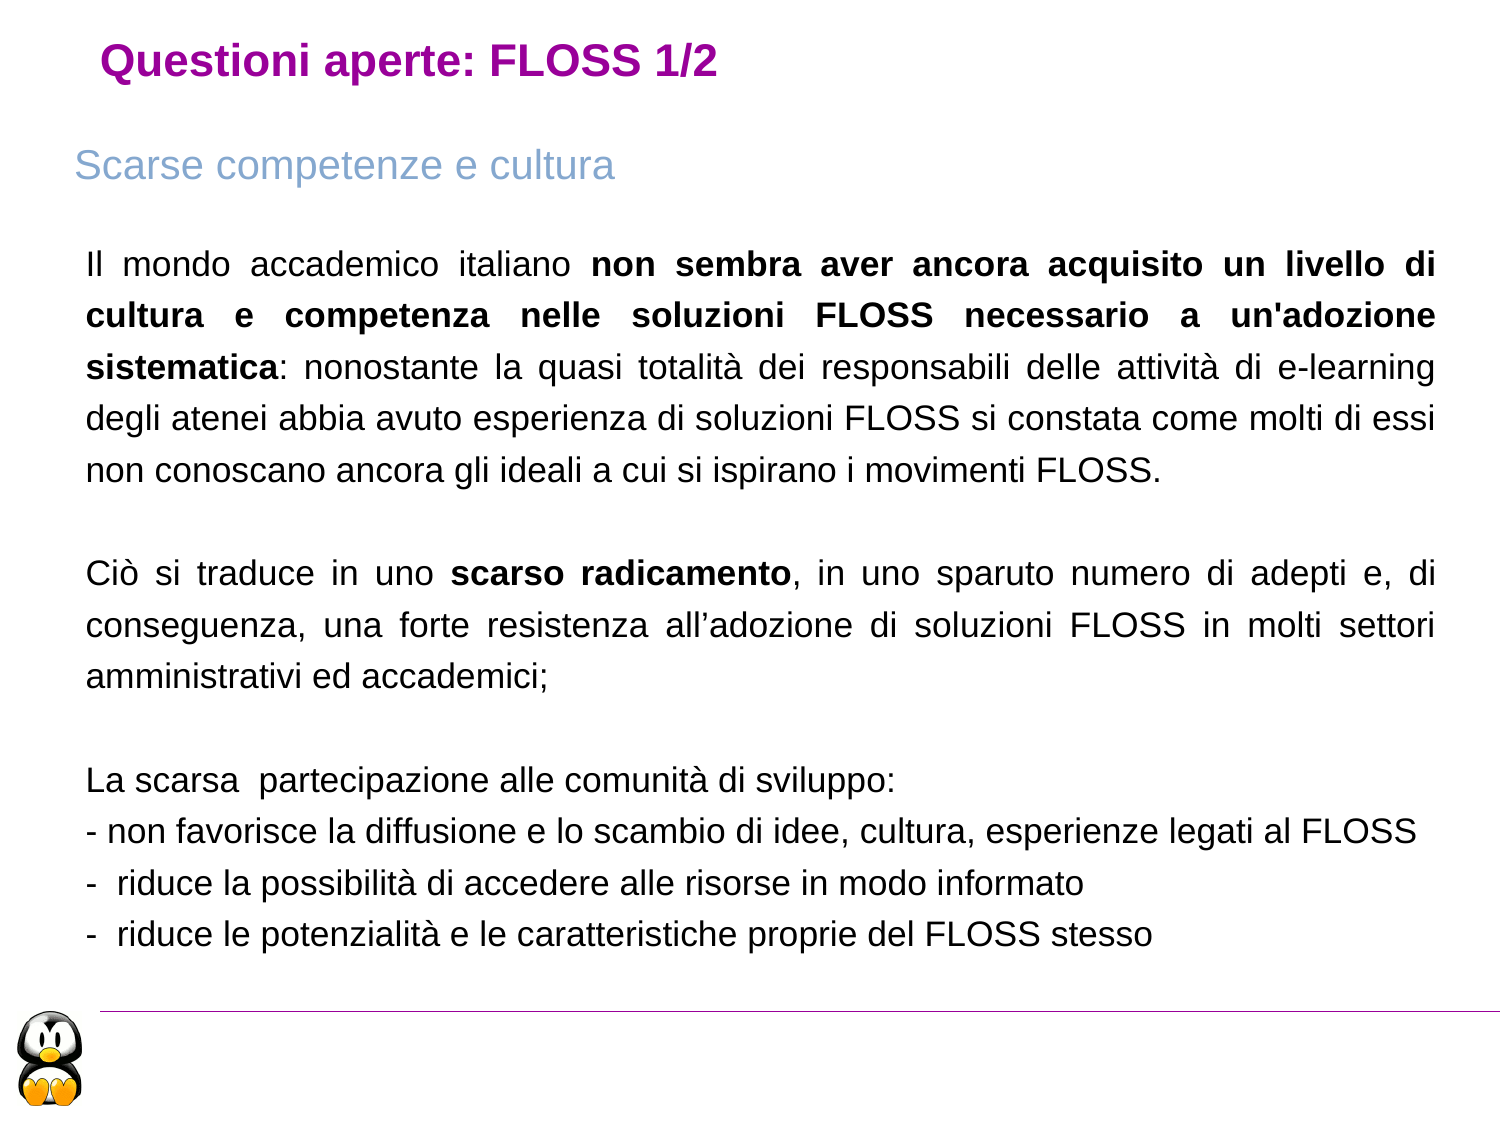

Questioni aperte: FLOSS 1/2
	Scarse competenze e cultura
Il mondo accademico italiano non sembra aver ancora acquisito un livello di cultura e competenza nelle soluzioni FLOSS necessario a un'adozione sistematica: nonostante la quasi totalità dei responsabili delle attività di e-learning degli atenei abbia avuto esperienza di soluzioni FLOSS si constata come molti di essi non conoscano ancora gli ideali a cui si ispirano i movimenti FLOSS.
Ciò si traduce in uno scarso radicamento, in uno sparuto numero di adepti e, di conseguenza, una forte resistenza all’adozione di soluzioni FLOSS in molti settori amministrativi ed accademici;
La scarsa partecipazione alle comunità di sviluppo:
- non favorisce la diffusione e lo scambio di idee, cultura, esperienze legati al FLOSS
- riduce la possibilità di accedere alle risorse in modo informato
- riduce le potenzialità e le caratteristiche proprie del FLOSS stesso